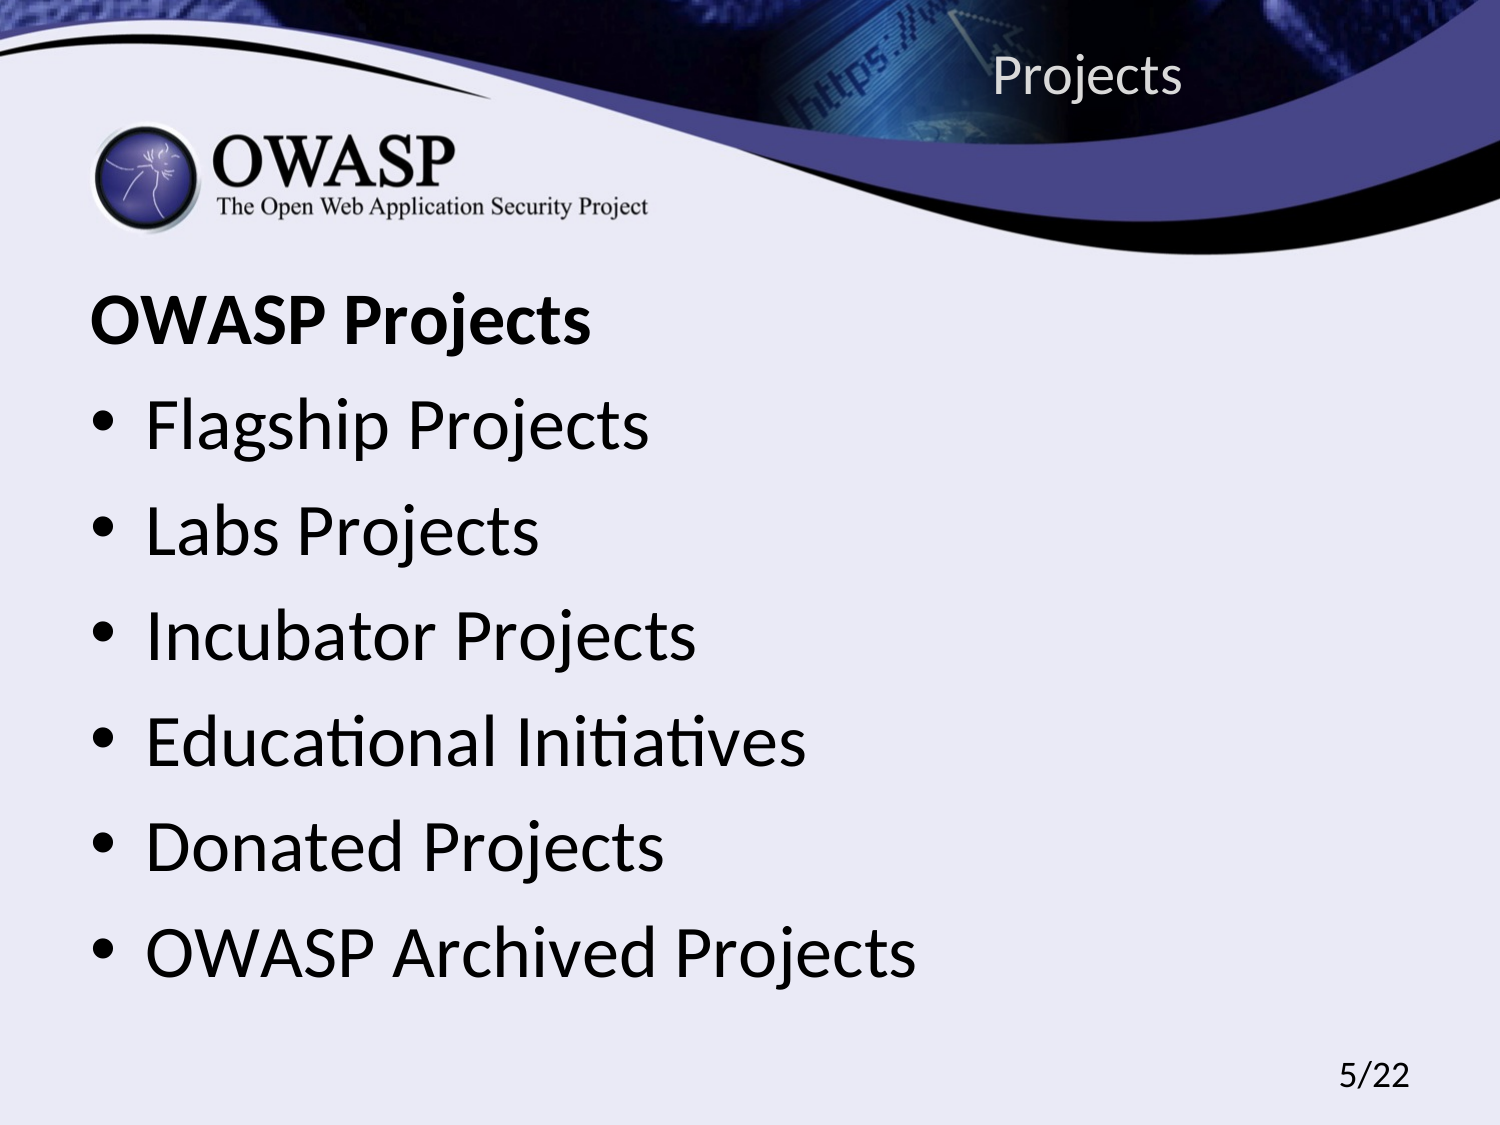

Projects
# OWASP Projects
Flagship Projects
Labs Projects
Incubator Projects
Educational Initiatives
Donated Projects
OWASP Archived Projects
5